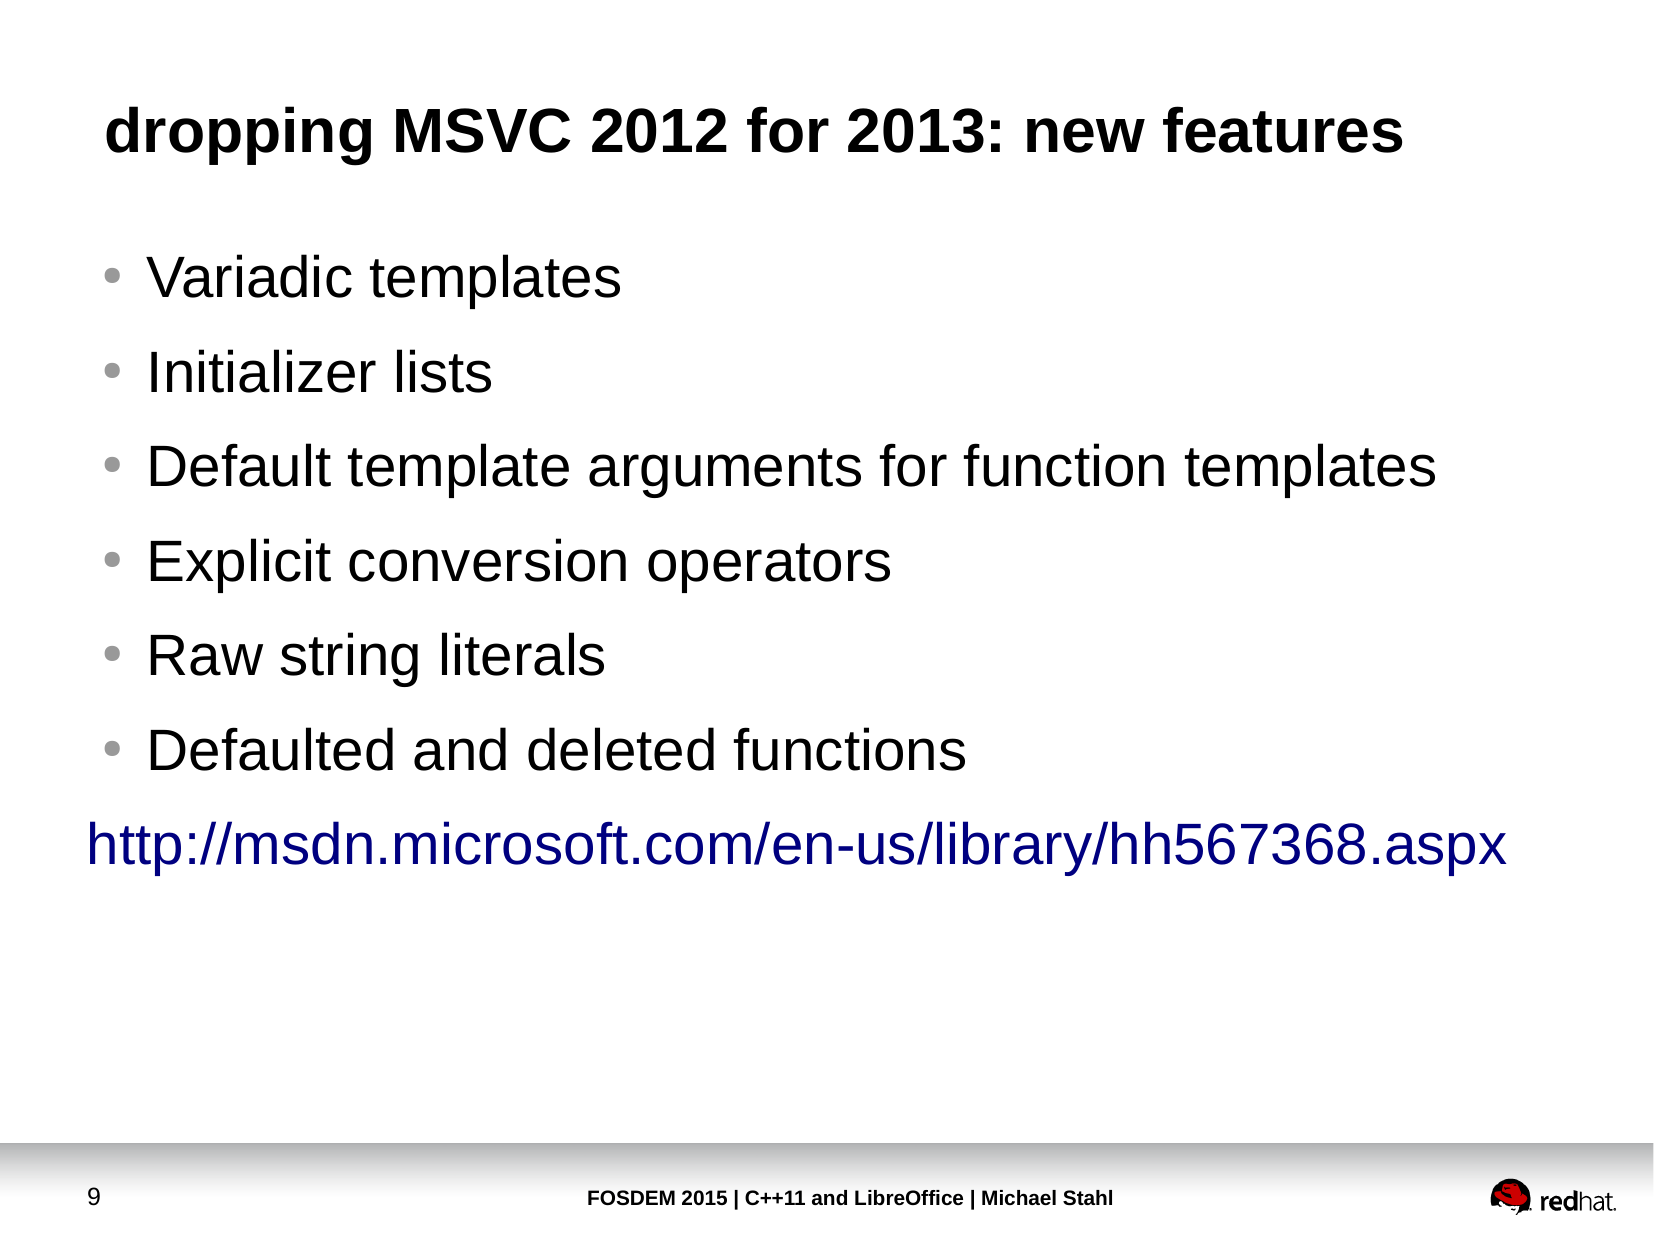

# dropping MSVC 2012 for 2013: new features
Variadic templates
Initializer lists
Default template arguments for function templates
Explicit conversion operators
Raw string literals
Defaulted and deleted functions
http://msdn.microsoft.com/en-us/library/hh567368.aspx